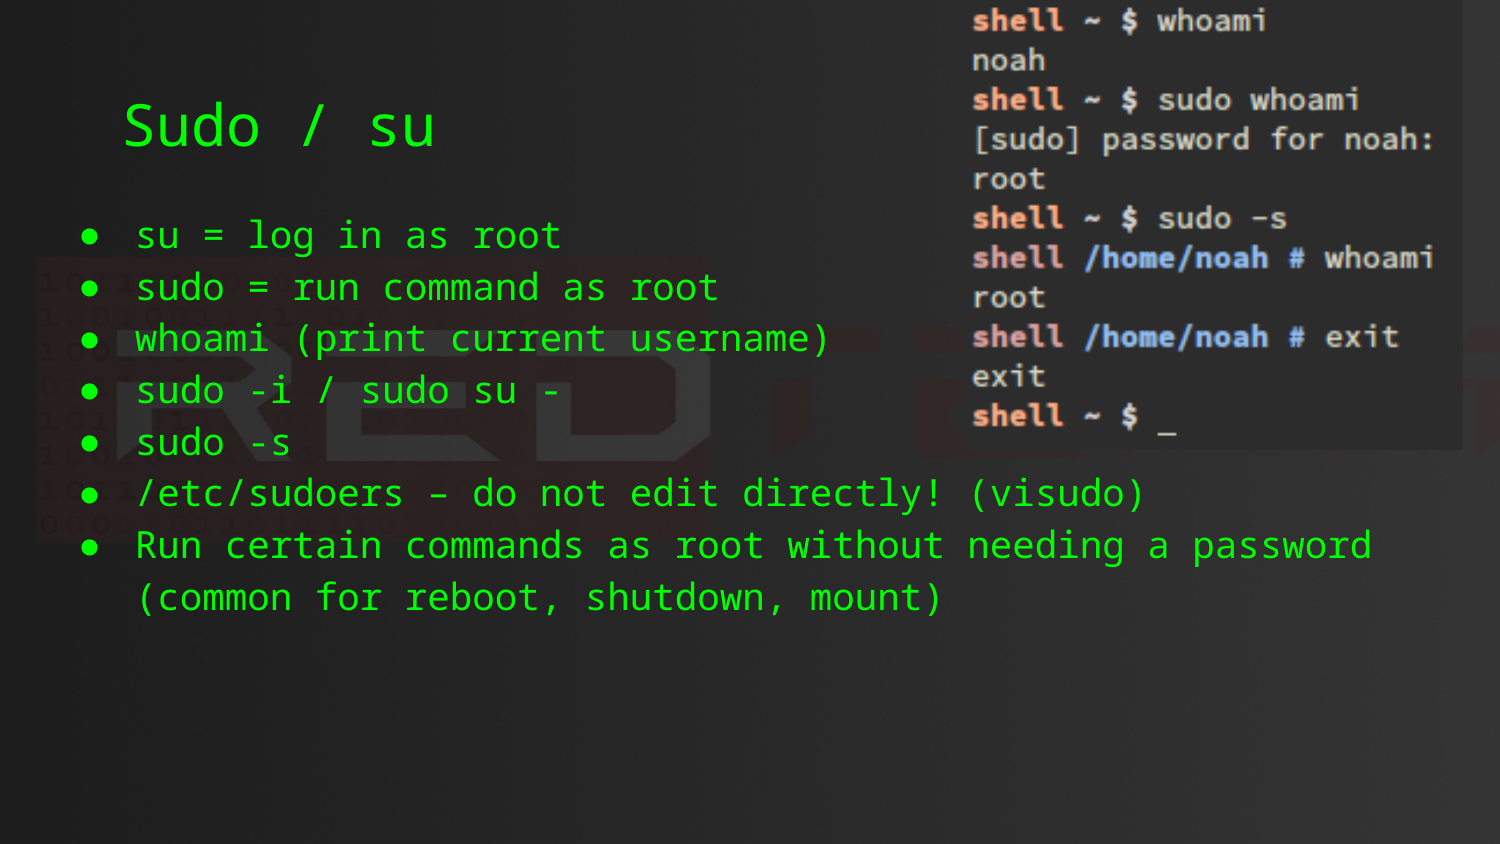

# Sudo / su
su = log in as root
sudo = run command as root
whoami (print current username)
sudo -i / sudo su -
sudo -s
/etc/sudoers – do not edit directly! (visudo)
Run certain commands as root without needing a password (common for reboot, shutdown, mount)